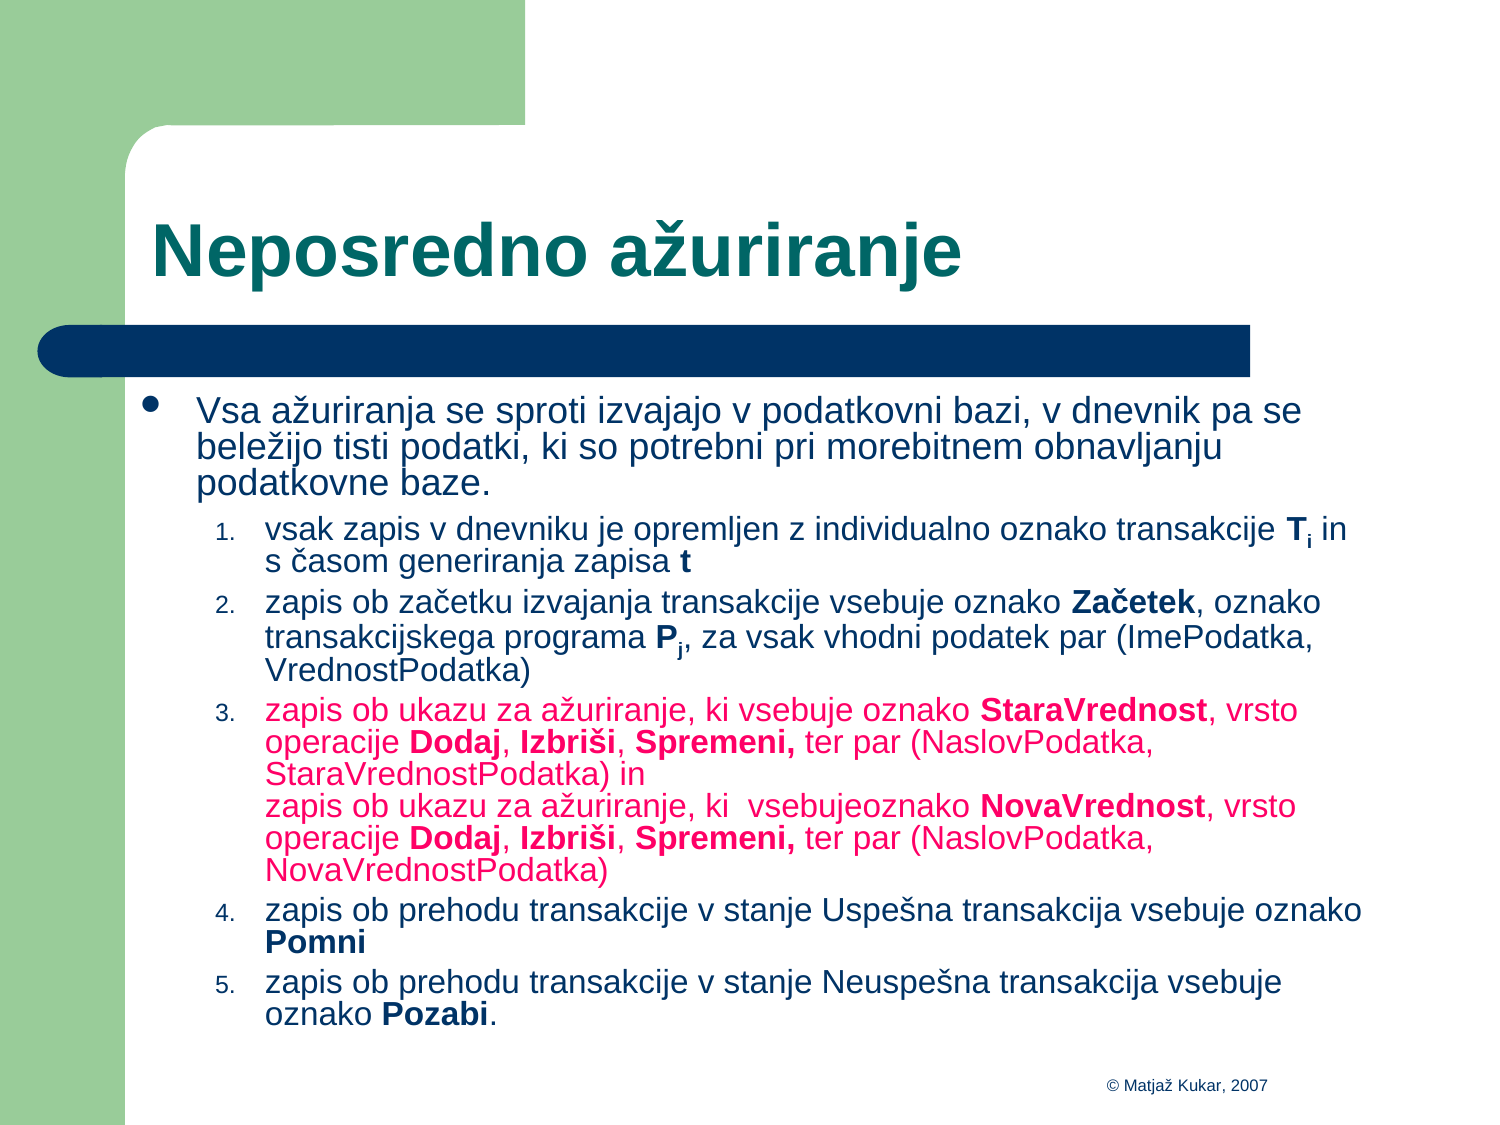

# Neposredno ažuriranje
Vsa ažuriranja se sproti izvajajo v podatkovni bazi, v dnevnik pa se beležijo tisti podatki, ki so potrebni pri morebitnem obnavljanju podatkovne baze.
vsak zapis v dnevniku je opremljen z individualno oznako transakcije Ti in s časom generiranja zapisa t
zapis ob začetku izvajanja transakcije vsebuje oznako Začetek, oznako transakcijskega programa Pj, za vsak vhodni podatek par (ImePodatka, VrednostPodatka)
zapis ob ukazu za ažuriranje, ki vsebuje oznako StaraVrednost, vrsto operacije Dodaj, Izbriši, Spremeni, ter par (NaslovPodatka, StaraVrednostPodatka) in
zapis ob ukazu za ažuriranje, ki vsebujeoznako NovaVrednost, vrsto operacije Dodaj, Izbriši, Spremeni, ter par (NaslovPodatka, NovaVrednostPodatka)
zapis ob prehodu transakcije v stanje Uspešna transakcija vsebuje oznako Pomni
zapis ob prehodu transakcije v stanje Neuspešna transakcija vsebuje oznako Pozabi.
© Matjaž Kukar, 2007